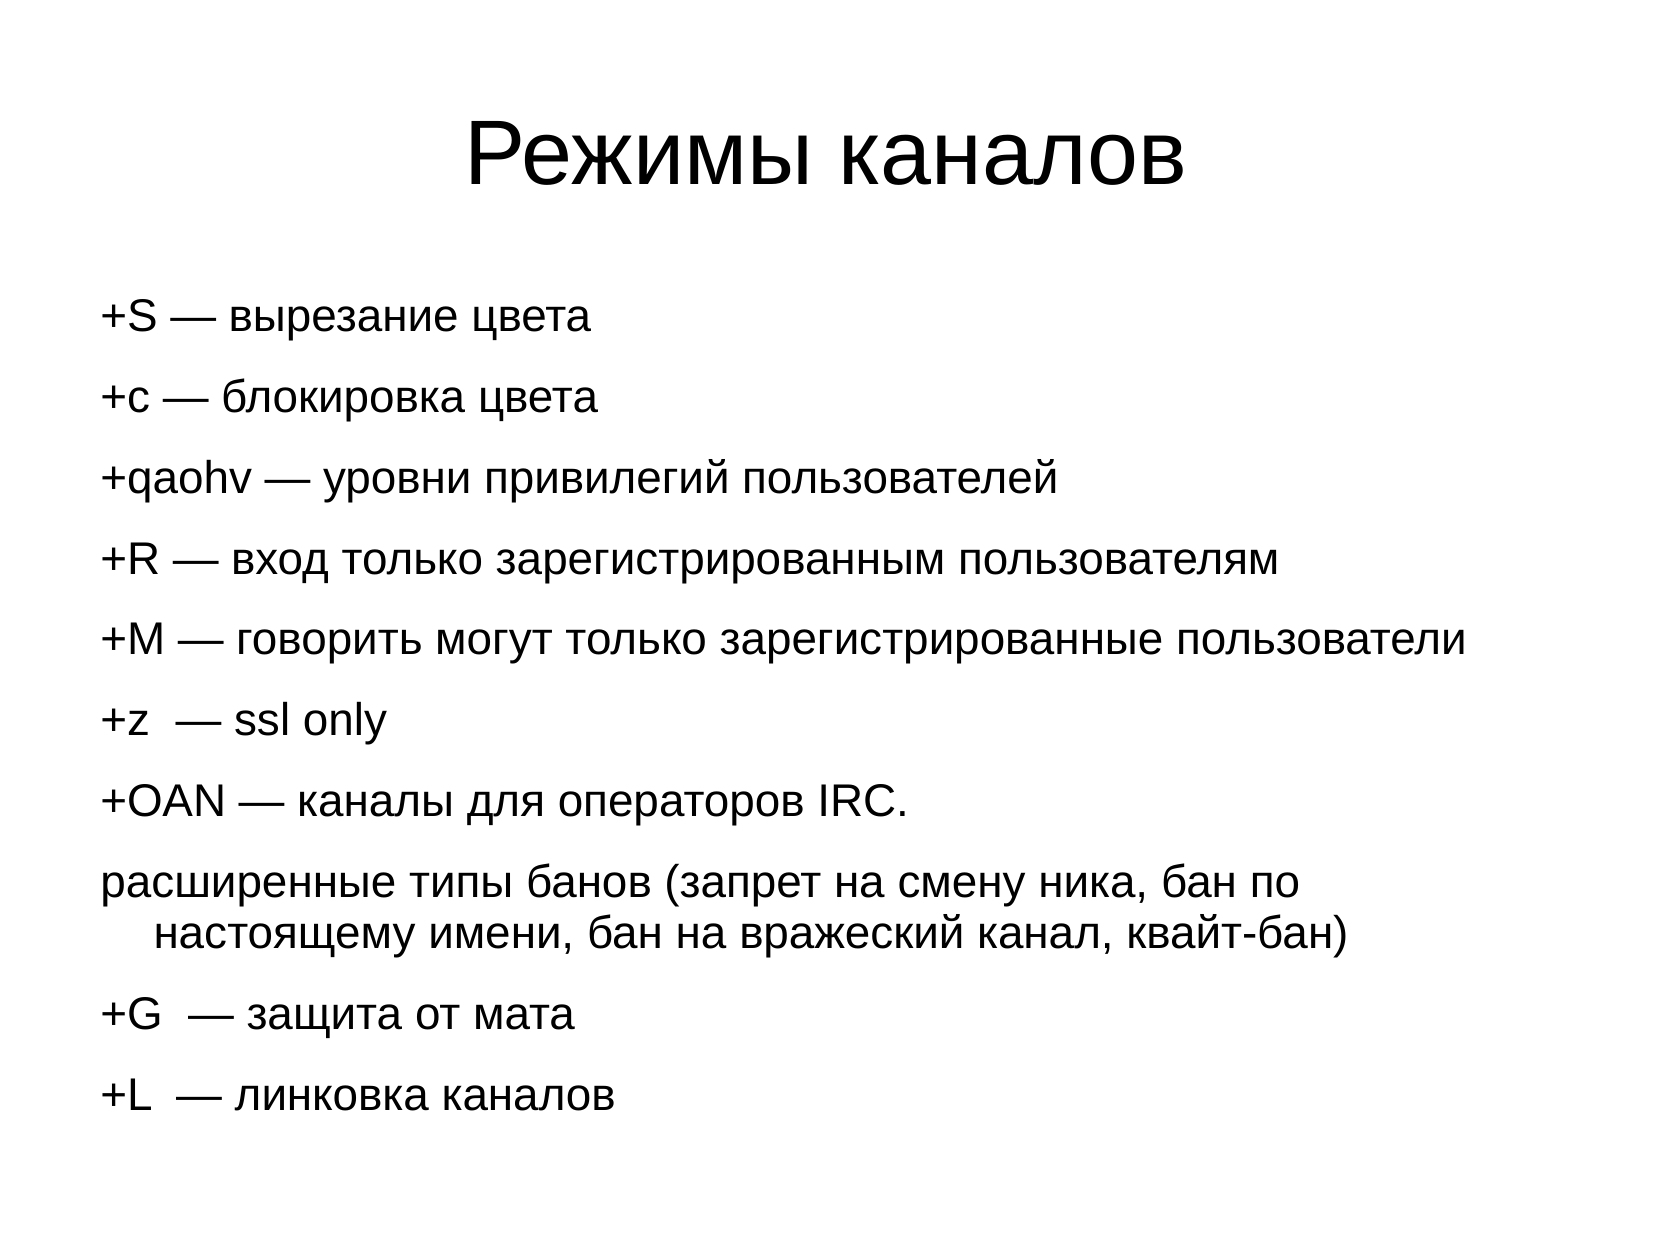

# Режимы каналов
+S — вырезание цвета
+c — блокировка цвета
+qaohv — уровни привилегий пользователей
+R — вход только зарегистрированным пользователям
+M — говорить могут только зарегистрированные пользователи
+z — ssl only
+OAN — каналы для операторов IRC.
расширенные типы банов (запрет на смену ника, бан по настоящему имени, бан на вражеский канал, квайт-бан)
+G — защита от мата
+L — линковка каналов